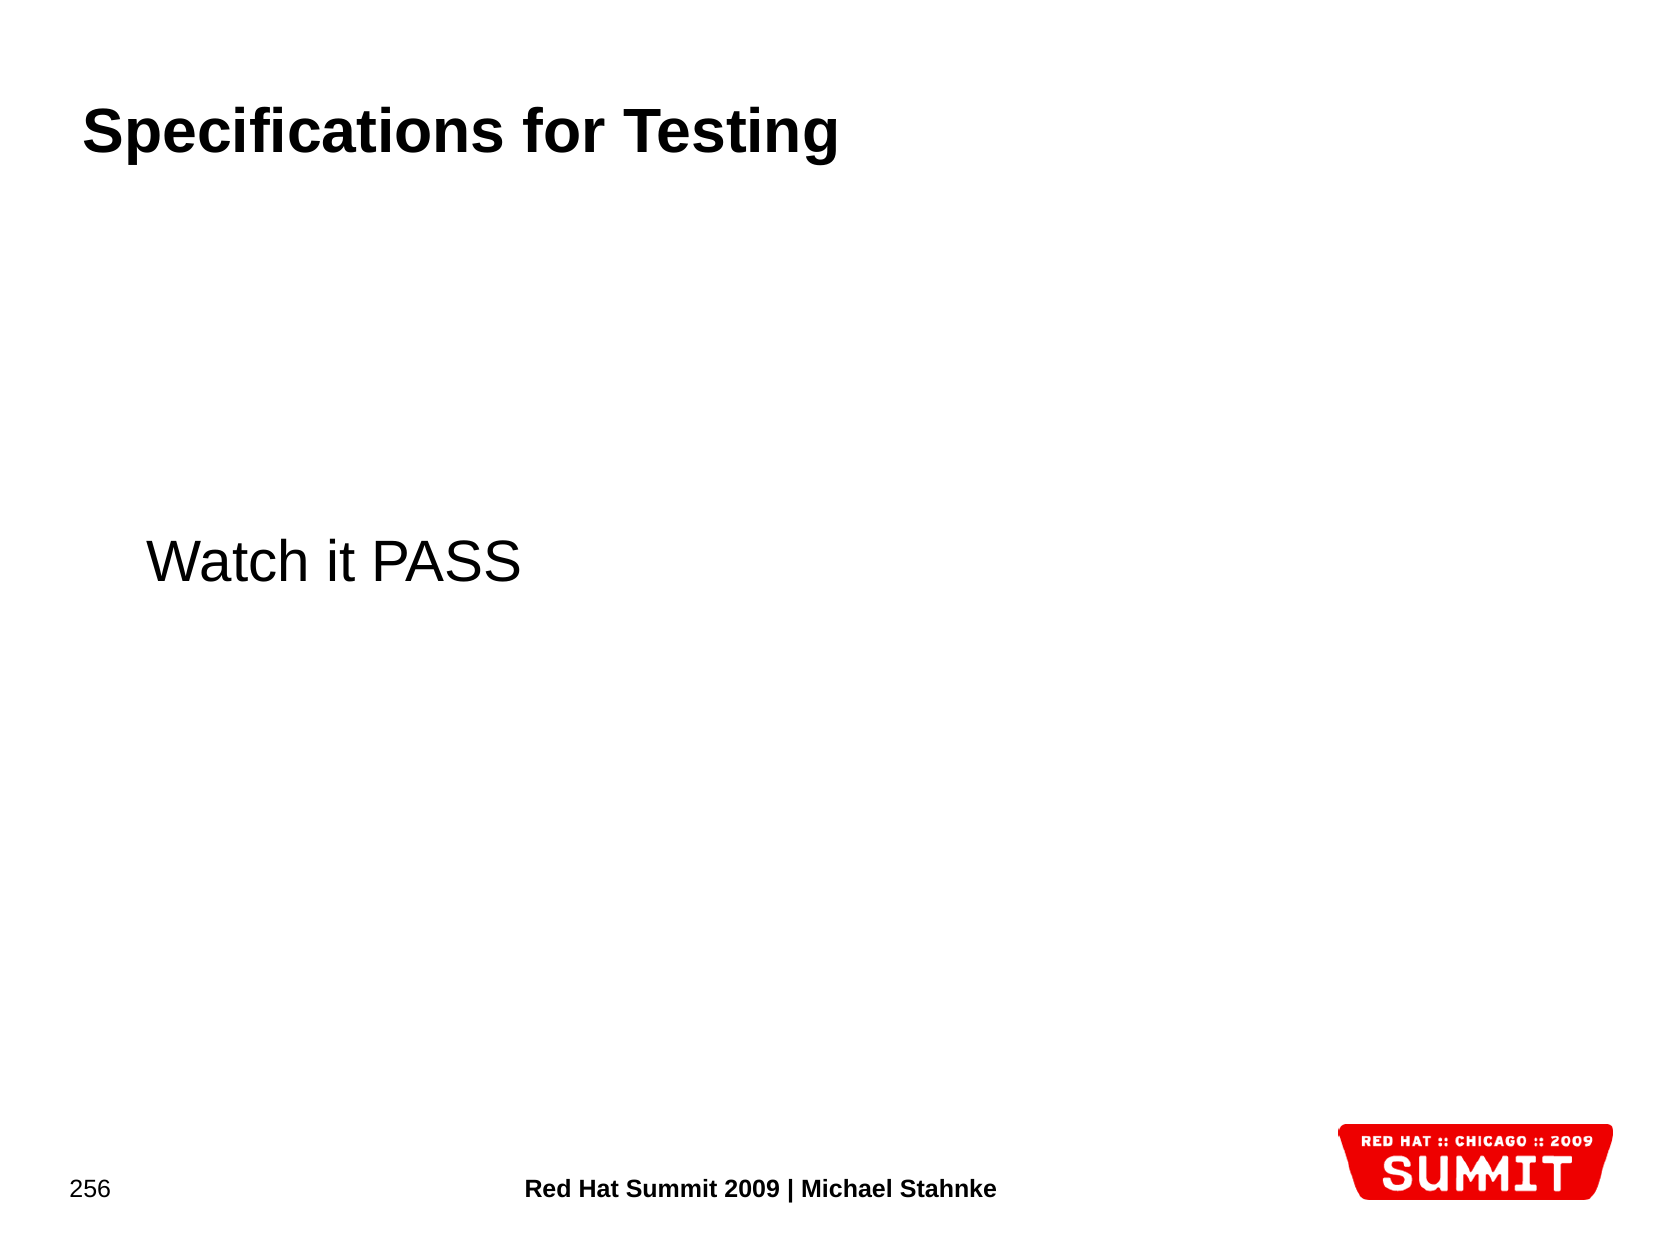

# Specifications for Testing
Watch it PASS